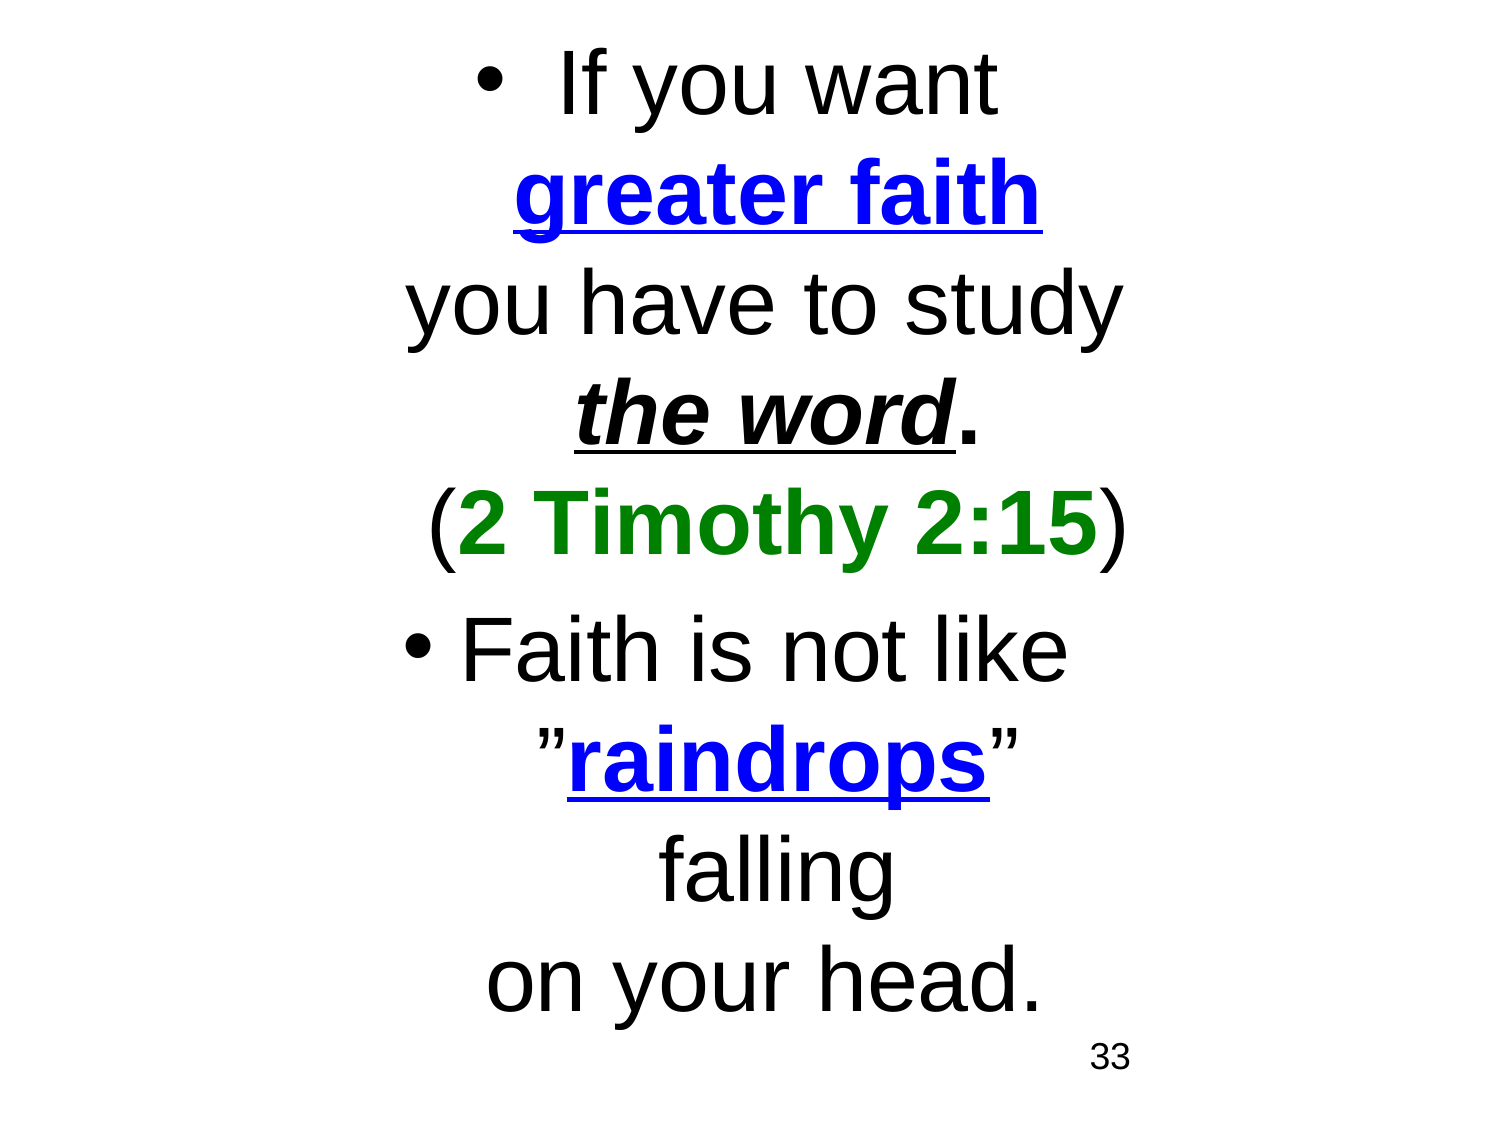

# If you want greater faith you have to study the word. (2 Timothy 2:15)
Faith is not like
”raindrops”
falling
on your head.
33